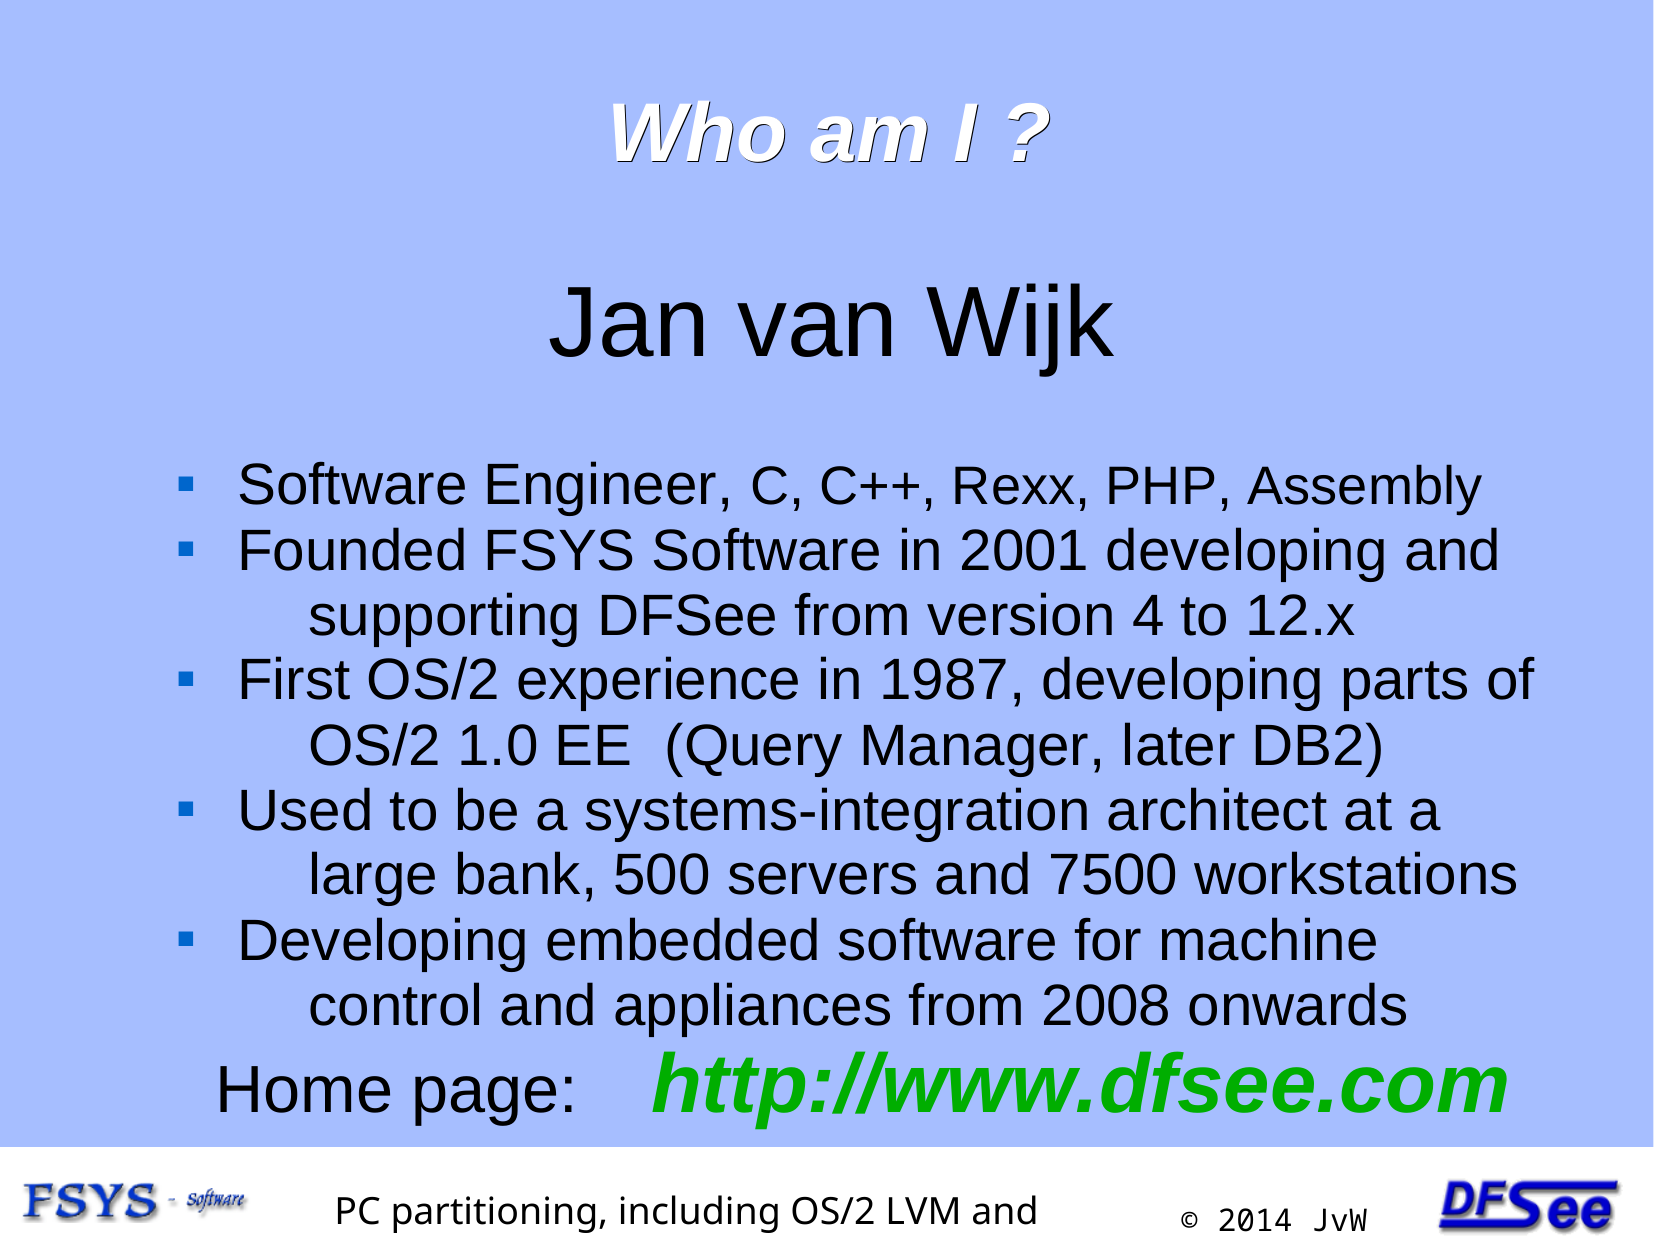

# Who am I ?
Jan van Wijk
Software Engineer, C, C++, Rexx, PHP, Assembly
Founded FSYS Software in 2001 developing and supporting DFSee from version 4 to 12.x
First OS/2 experience in 1987, developing parts of OS/2 1.0 EE (Query Manager, later DB2)
Used to be a systems-integration architect at a large bank, 500 servers and 7500 workstations
Developing embedded software for machine control and appliances from 2008 onwards
 Home page:	http://www.dfsee.com